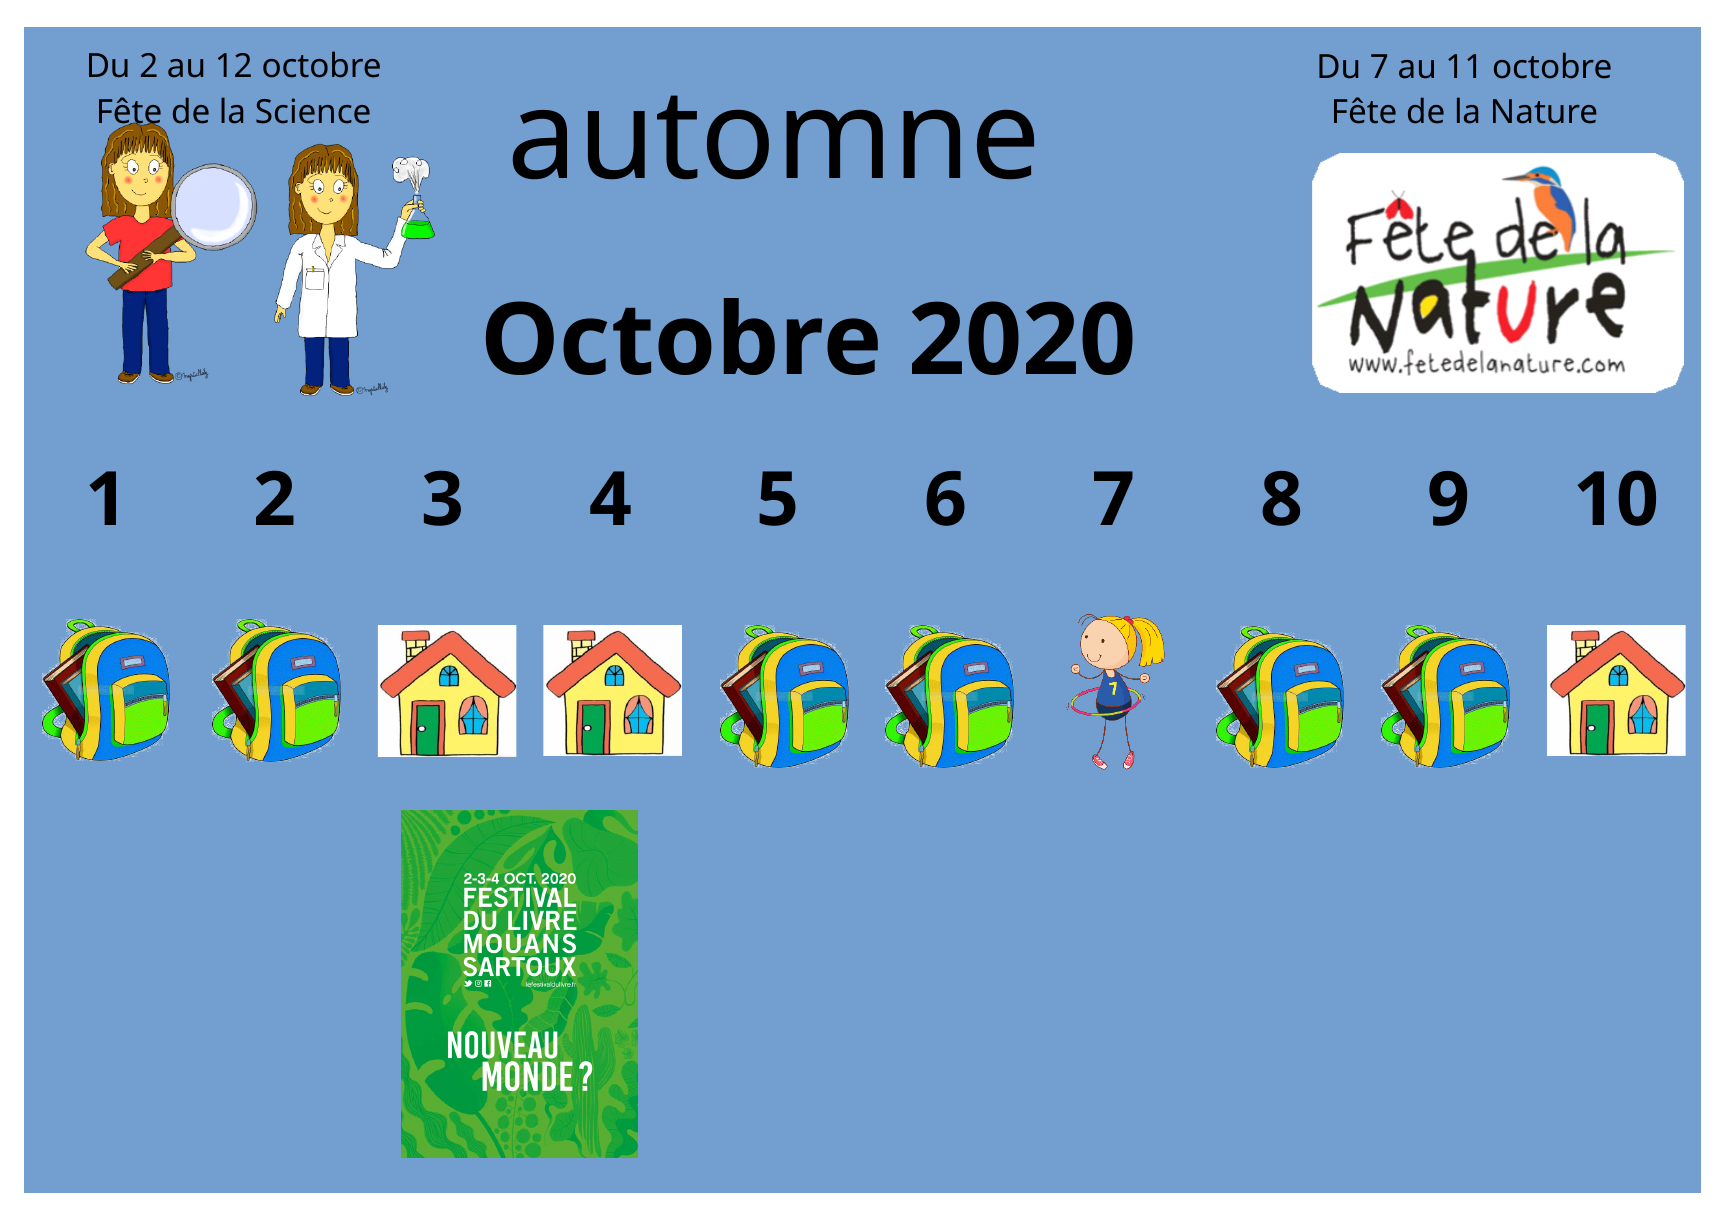

| | | | | | | | | | |
| --- | --- | --- | --- | --- | --- | --- | --- | --- | --- |
| Octobre 2020 | | | | | | | | | |
| 1 | 2 | 3 | 4 | 5 | 6 | 7 | 8 | 9 | 10 |
| | | | | | | | | | |
| | | | | | | | | | |
Du 2 au 12 octobre
Fête de la Science
Du 7 au 11 octobre
Fête de la Nature
automne